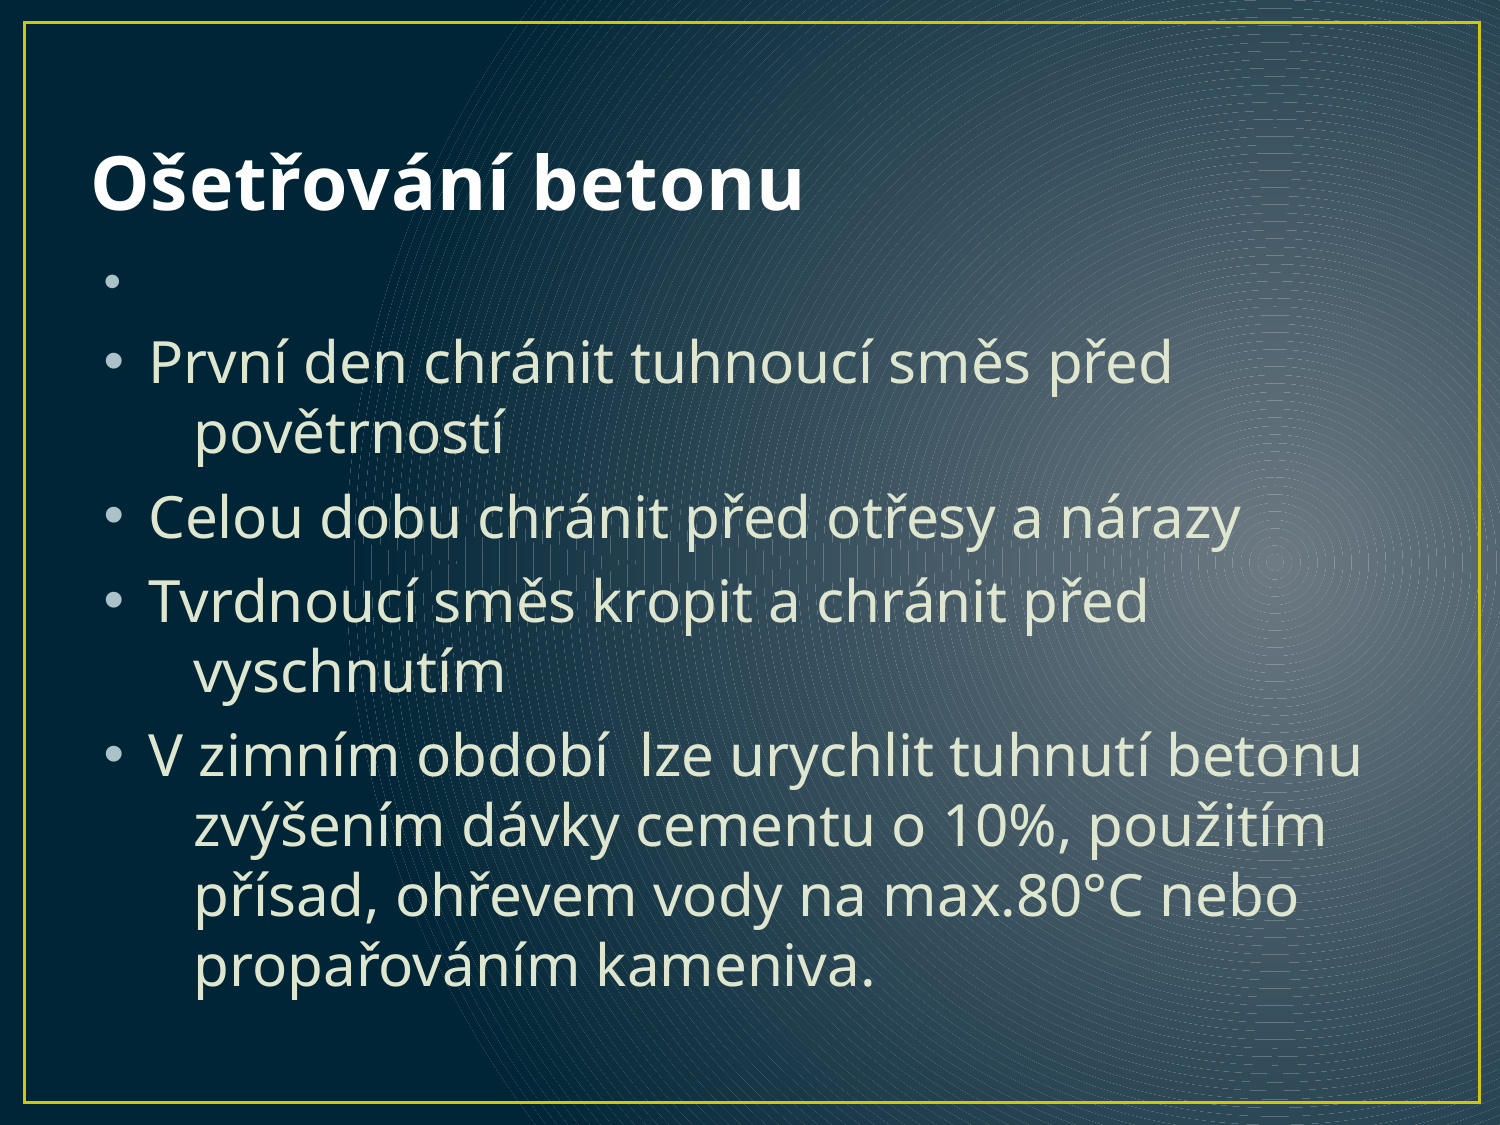

# Ošetřování betonu
První den chránit tuhnoucí směs před povětrností
Celou dobu chránit před otřesy a nárazy
Tvrdnoucí směs kropit a chránit před vyschnutím
V zimním období lze urychlit tuhnutí betonu zvýšením dávky cementu o 10%, použitím přísad, ohřevem vody na max.80°C nebo propařováním kameniva.